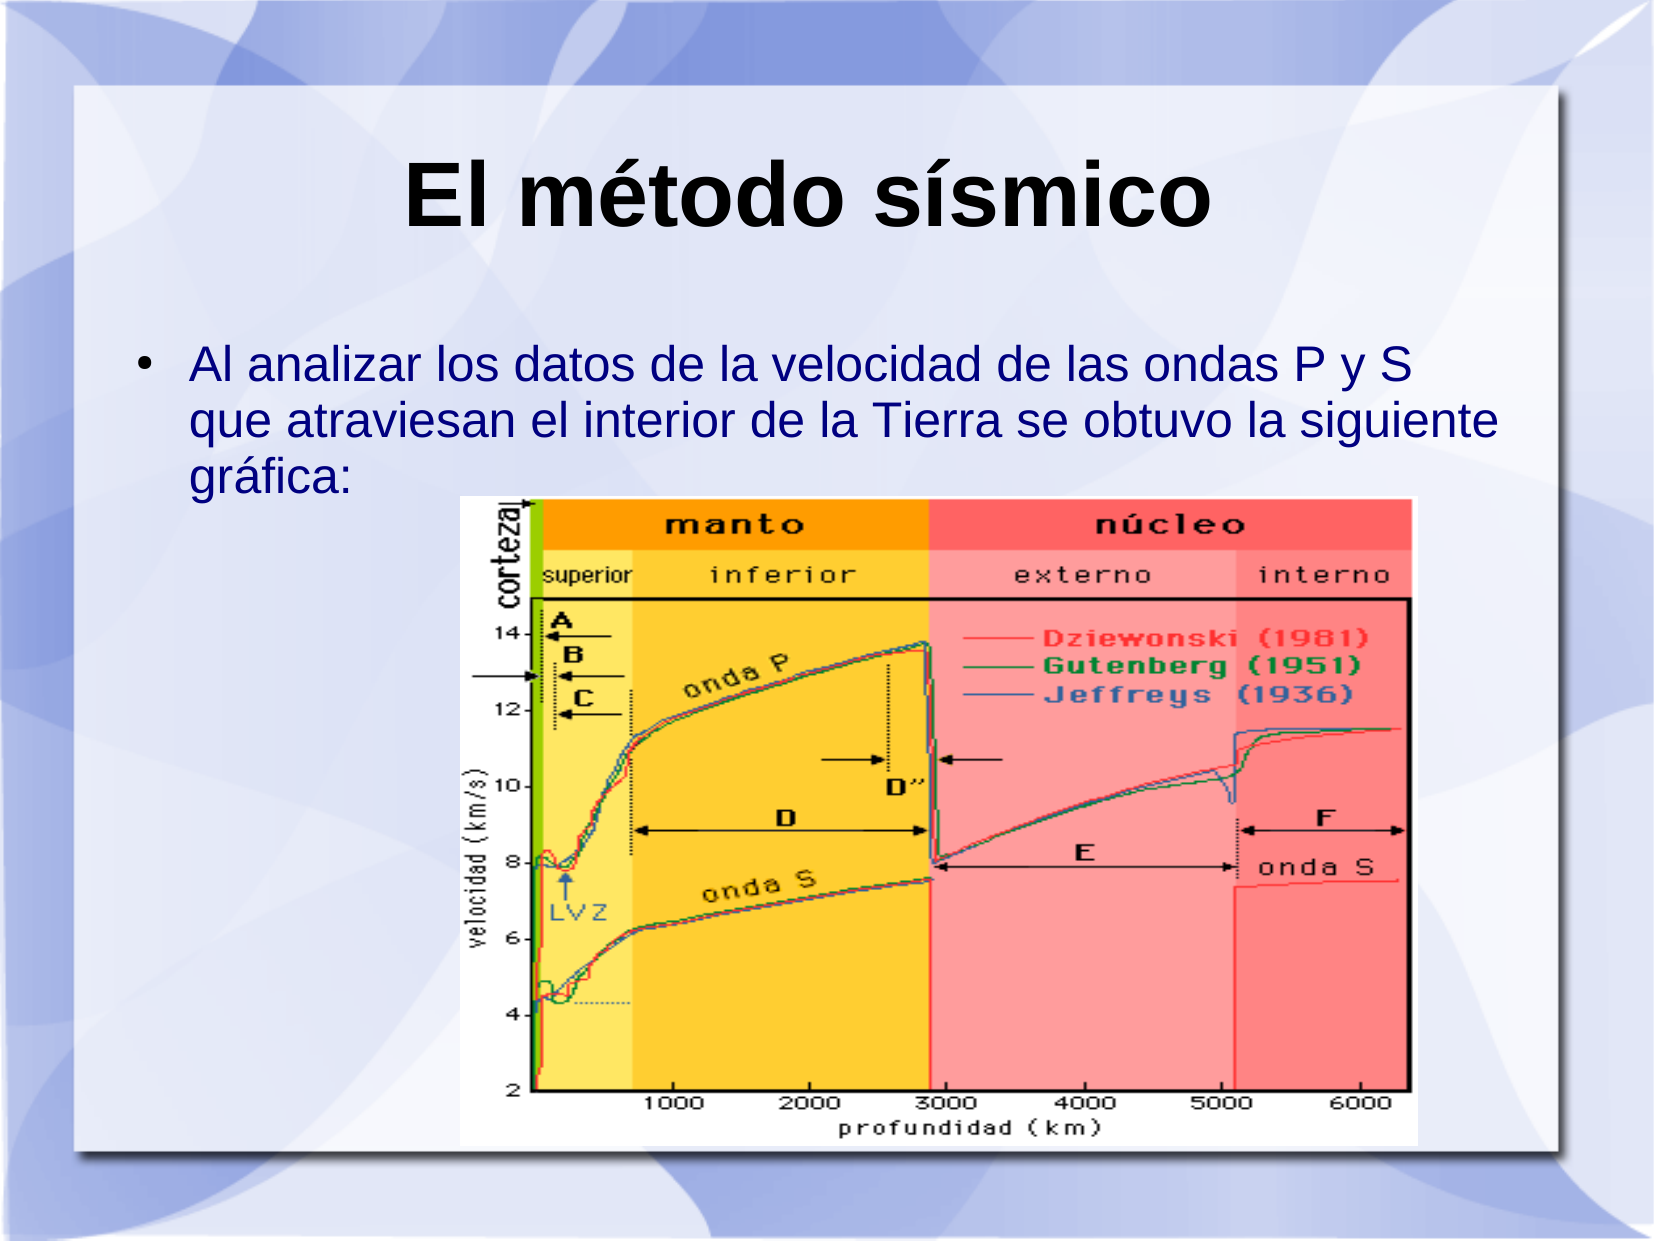

# El método sísmico
Al analizar los datos de la velocidad de las ondas P y S que atraviesan el interior de la Tierra se obtuvo la siguiente gráfica: